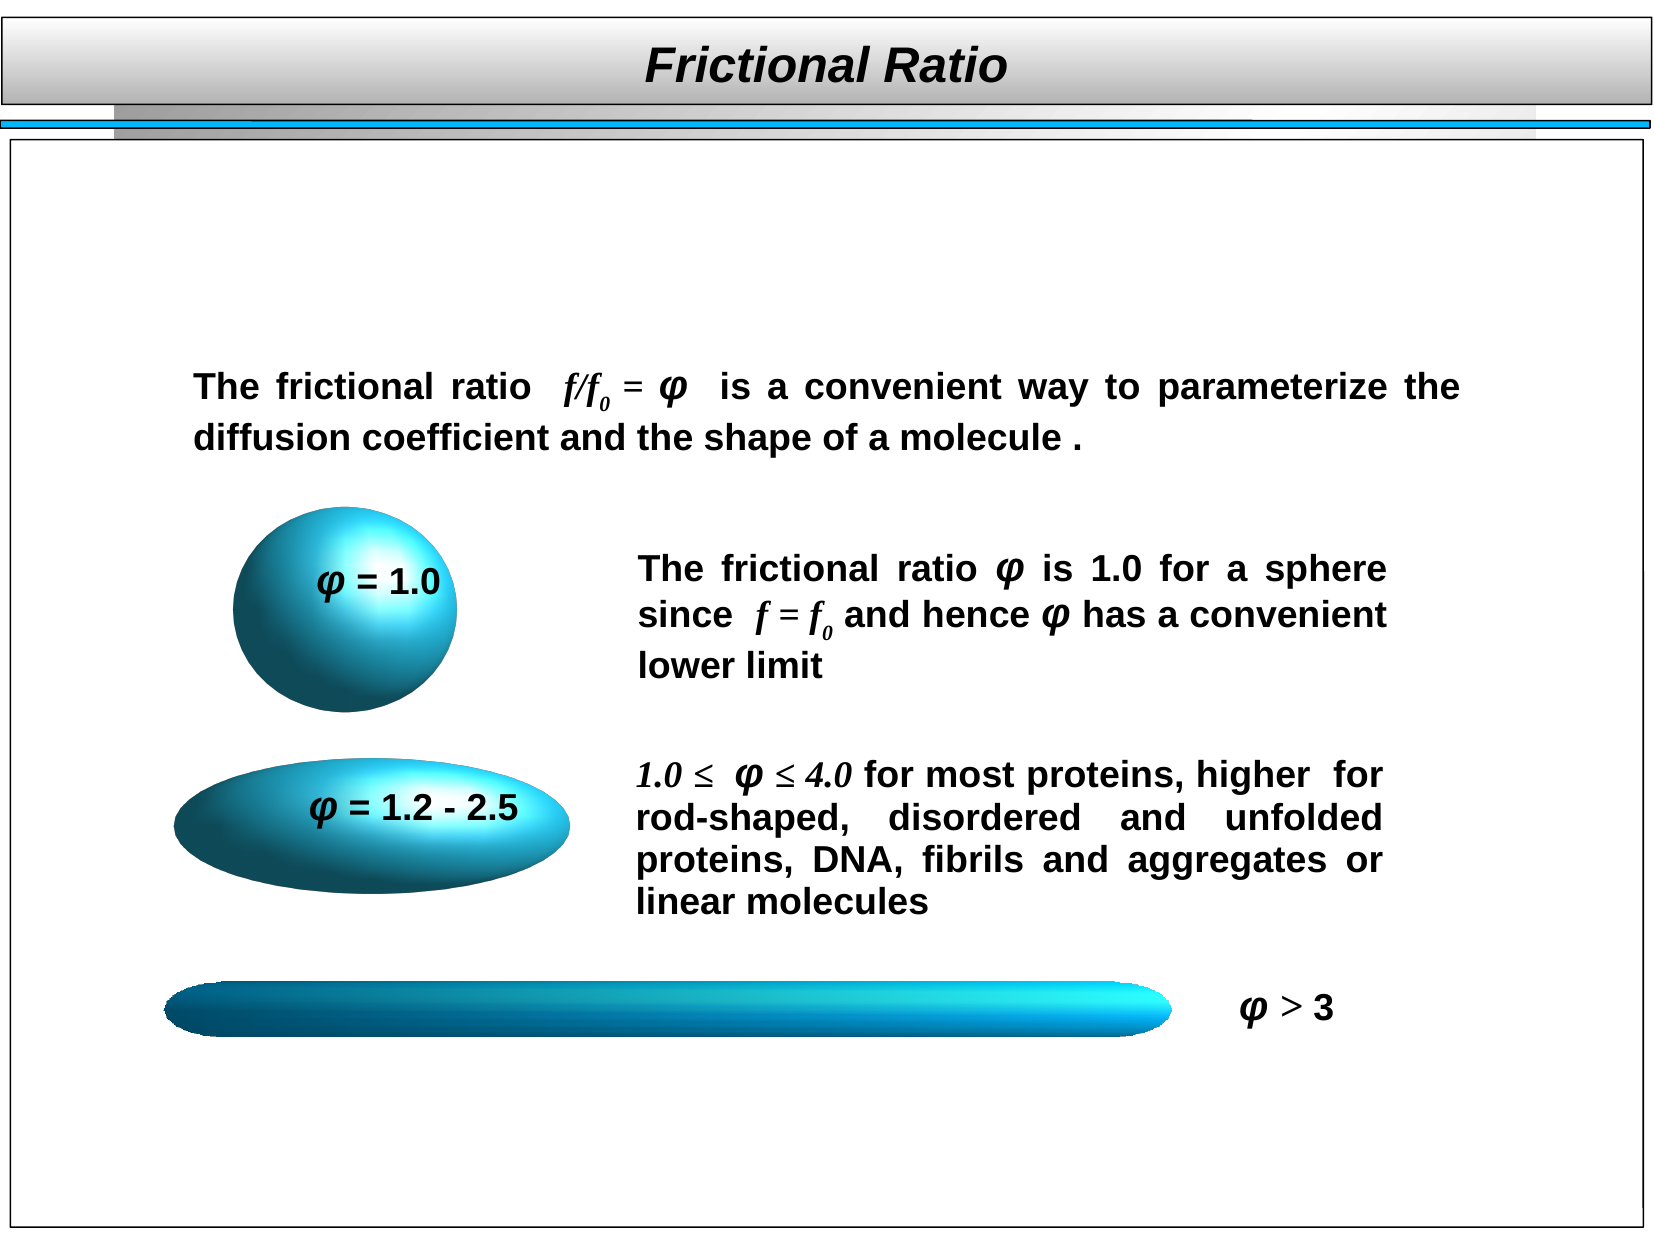

Frictional Ratio
The frictional ratio f/f0 = φ is a convenient way to parameterize the diffusion coefficient and the shape of a molecule .
The frictional ratio φ is 1.0 for a sphere since f = f0 and hence φ has a convenient lower limit
φ = 1.0
1.0 ≤ φ ≤ 4.0 for most proteins, higher for rod-shaped, disordered and unfolded proteins, DNA, fibrils and aggregates or linear molecules
φ = 1.2 - 2.5
 φ > 3